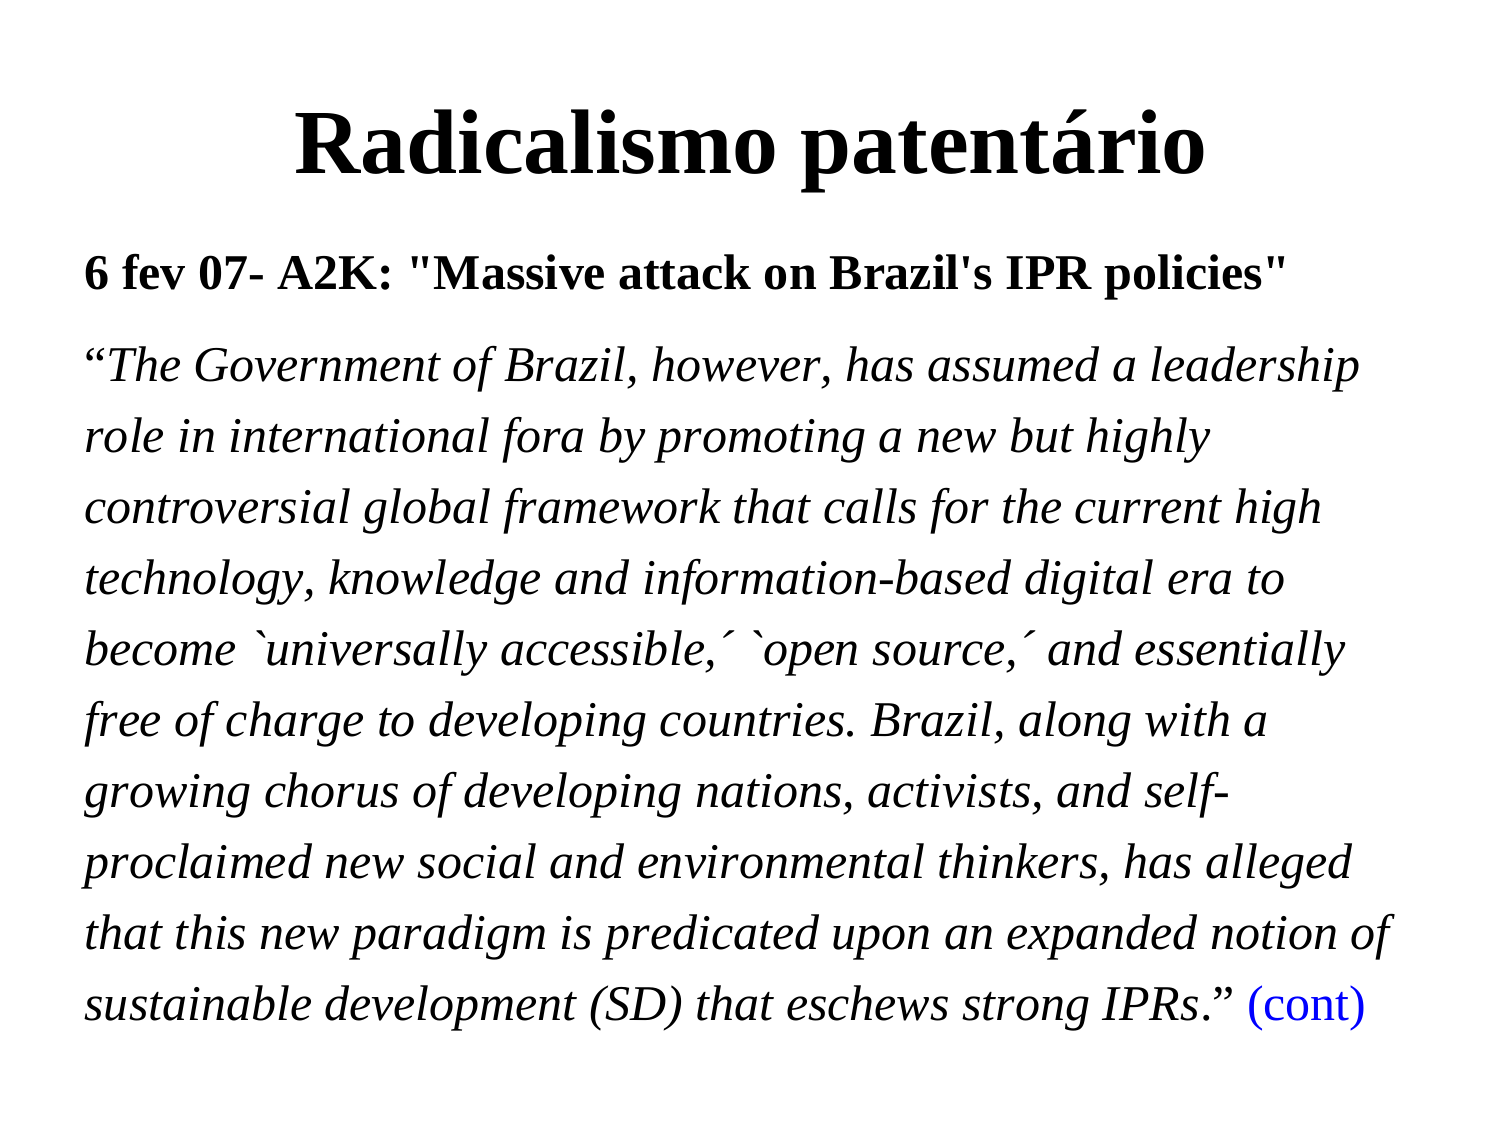

# Radicalismo patentário
6 fev 07- A2K: "Massive attack on Brazil's IPR policies"
“The Government of Brazil, however, has assumed a leadership role in international fora by promoting a new but highly controversial global framework that calls for the current high technology, knowledge and information-based digital era to become `universally accessible,´ `open source,´ and essentially free of charge to developing countries. Brazil, along with a growing chorus of developing nations, activists, and self-proclaimed new social and environmental thinkers, has alleged that this new paradigm is predicated upon an expanded notion of sustainable development (SD) that eschews strong IPRs.” (cont)